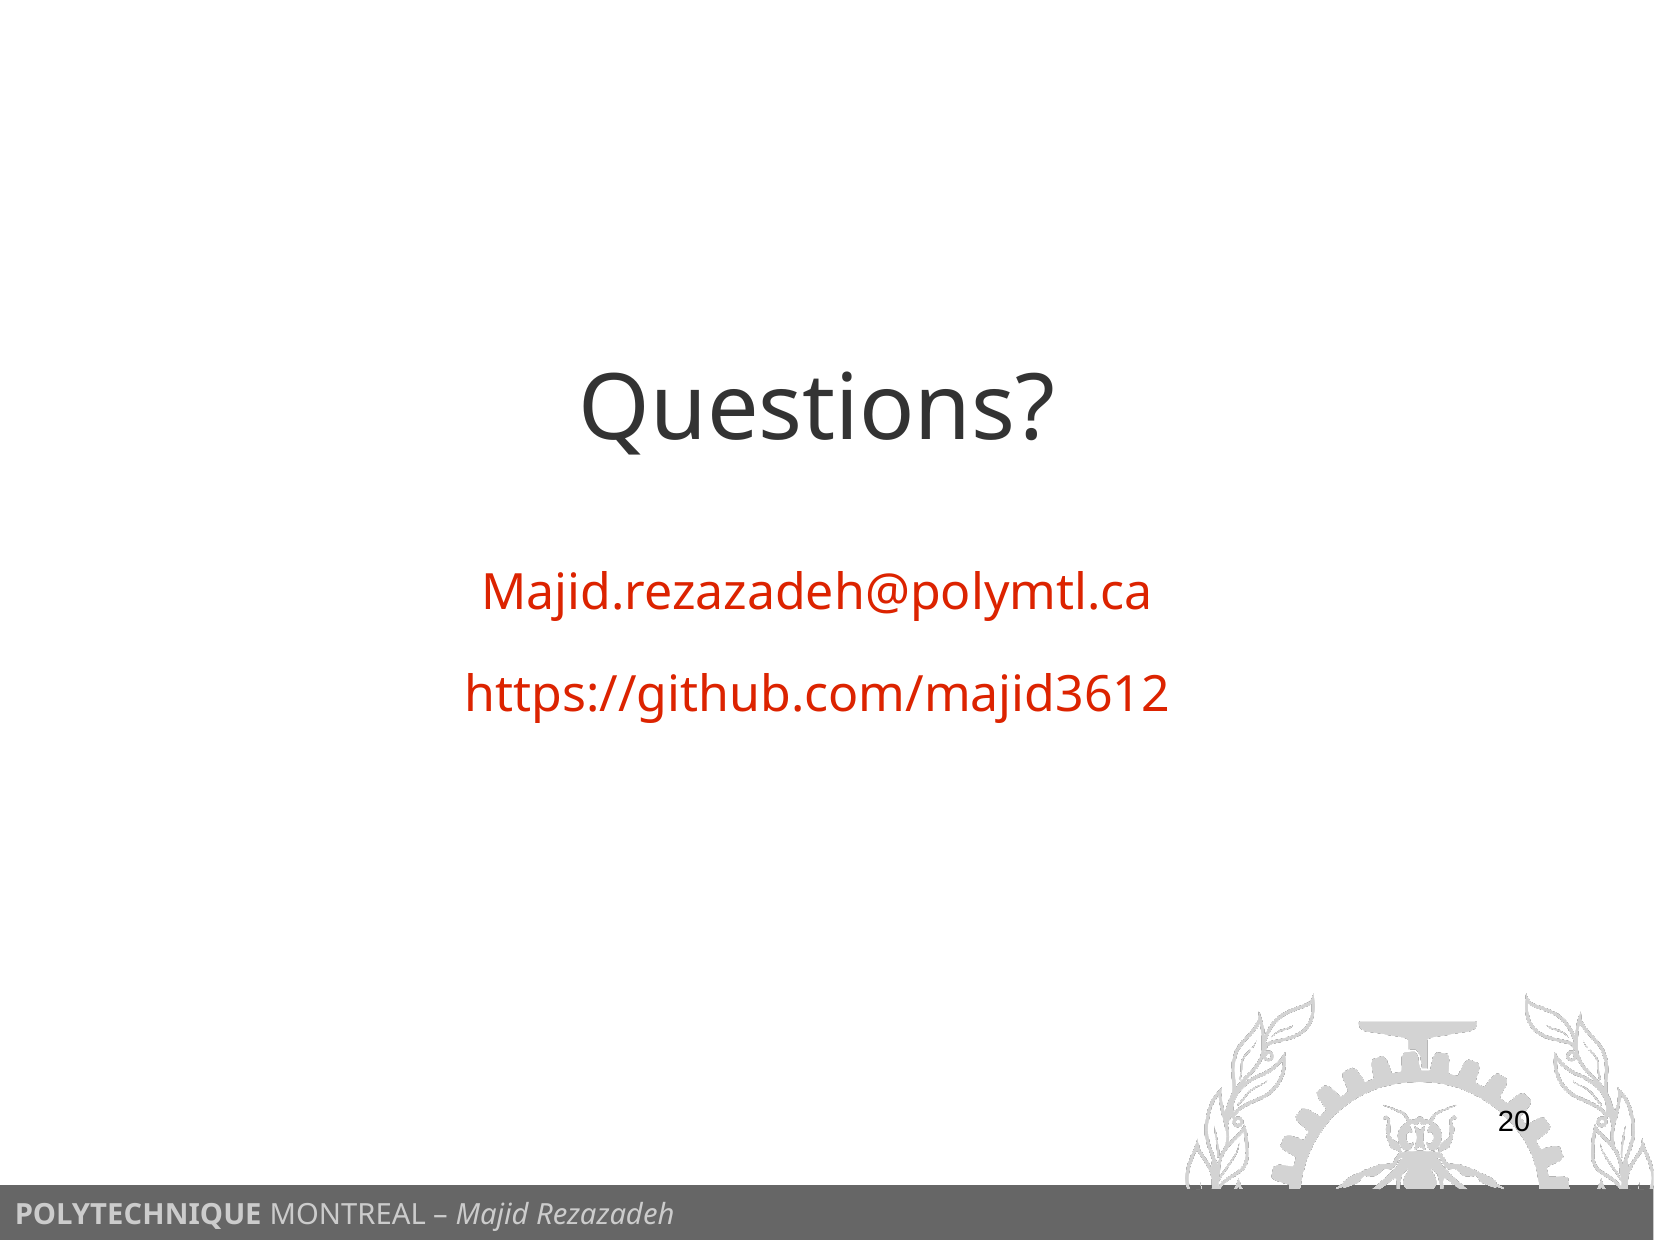

Questions?
Majid.rezazadeh@polymtl.ca
https://github.com/majid3612
20
POLYTECHNIQUE MONTREAL – Majid Rezazadeh